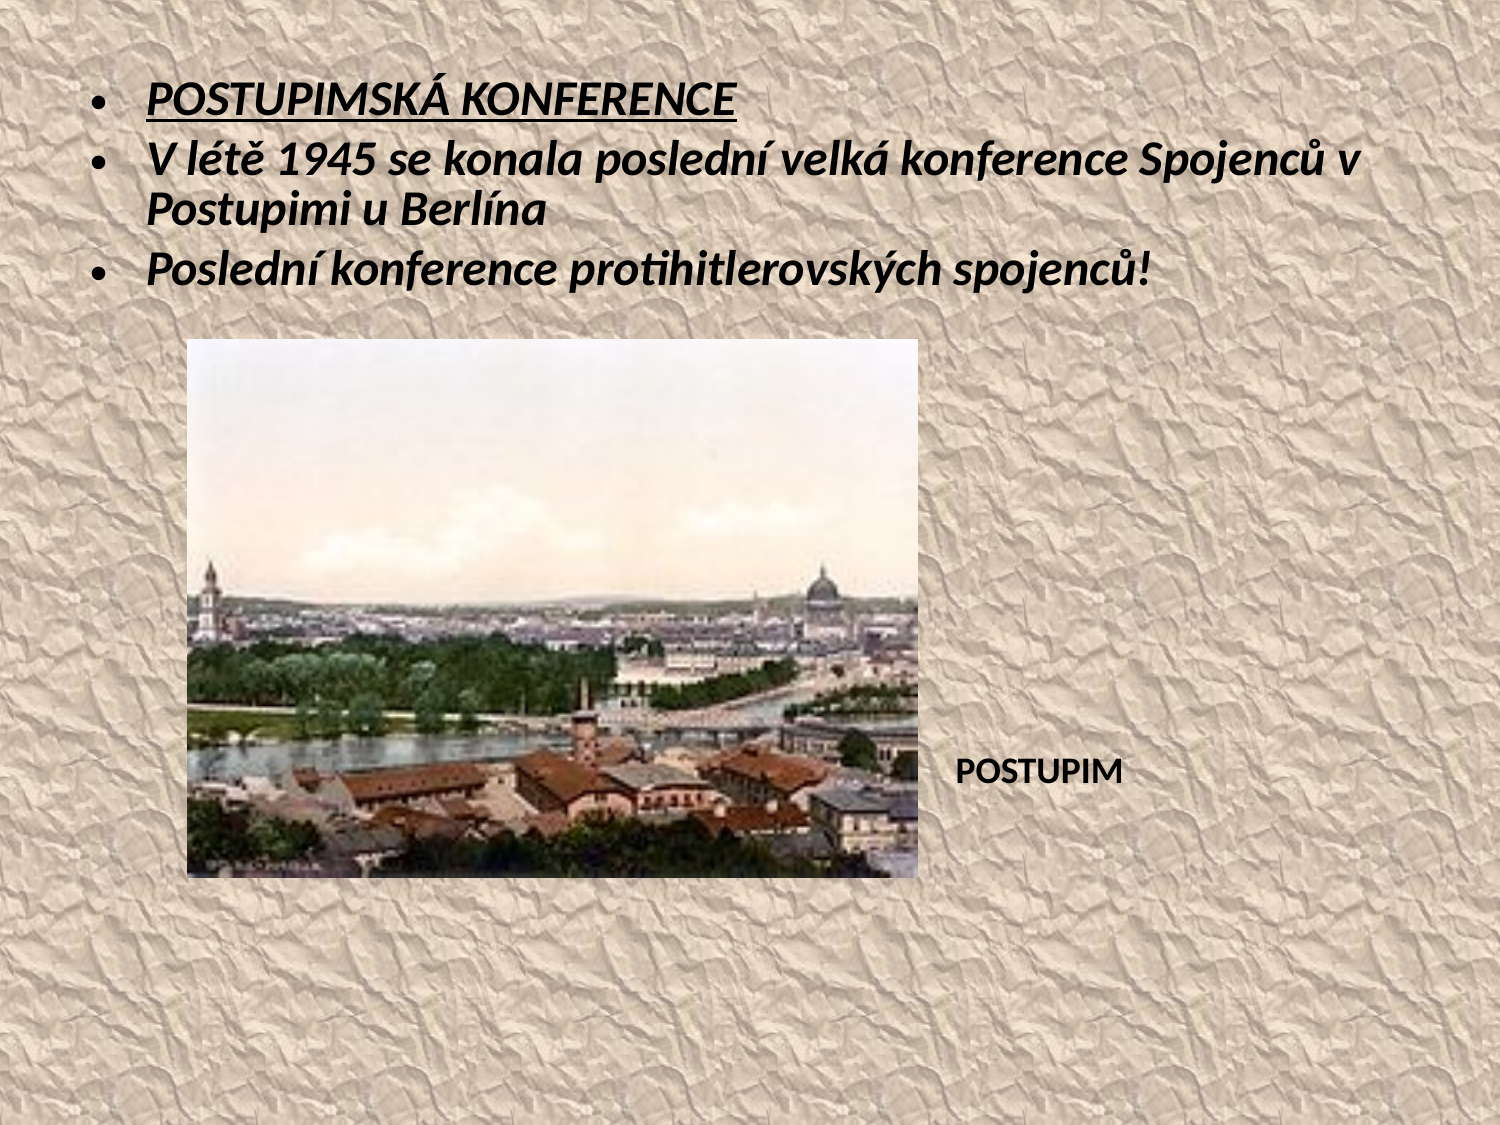

POSTUPIMSKÁ KONFERENCE
V létě 1945 se konala poslední velká konference Spojenců v Postupimi u Berlína
Poslední konference protihitlerovských spojenců!
	POSTUPIM